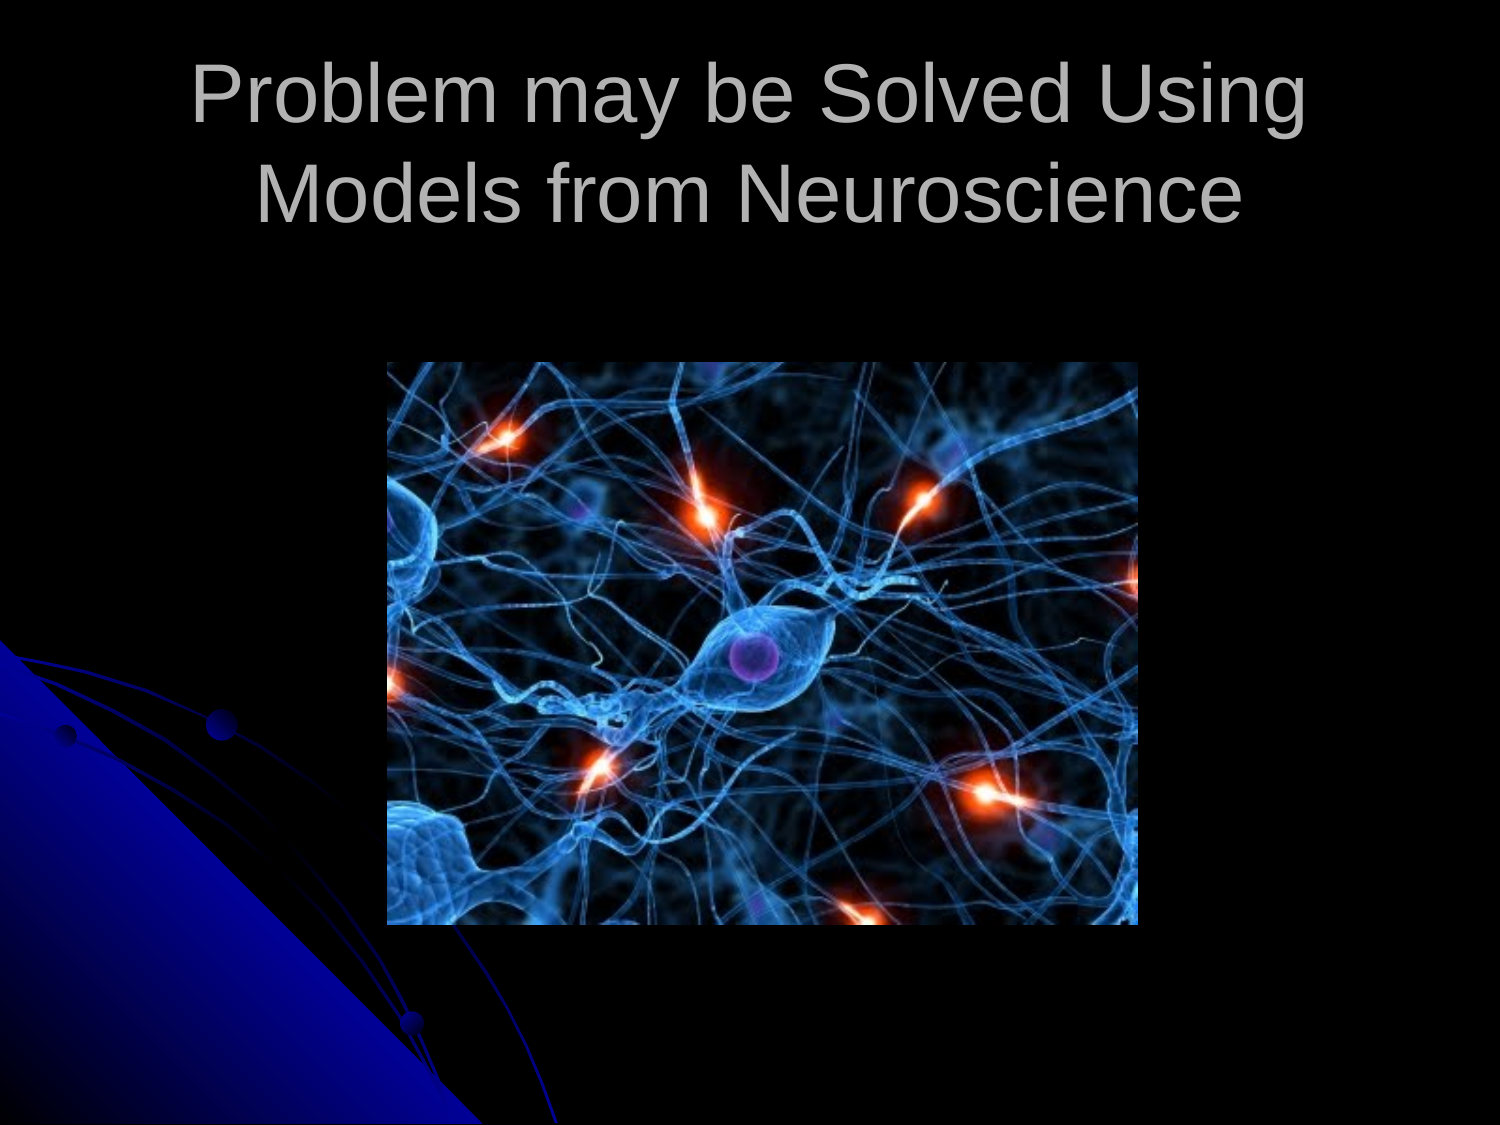

# Problem may be Solved Using Models from Neuroscience